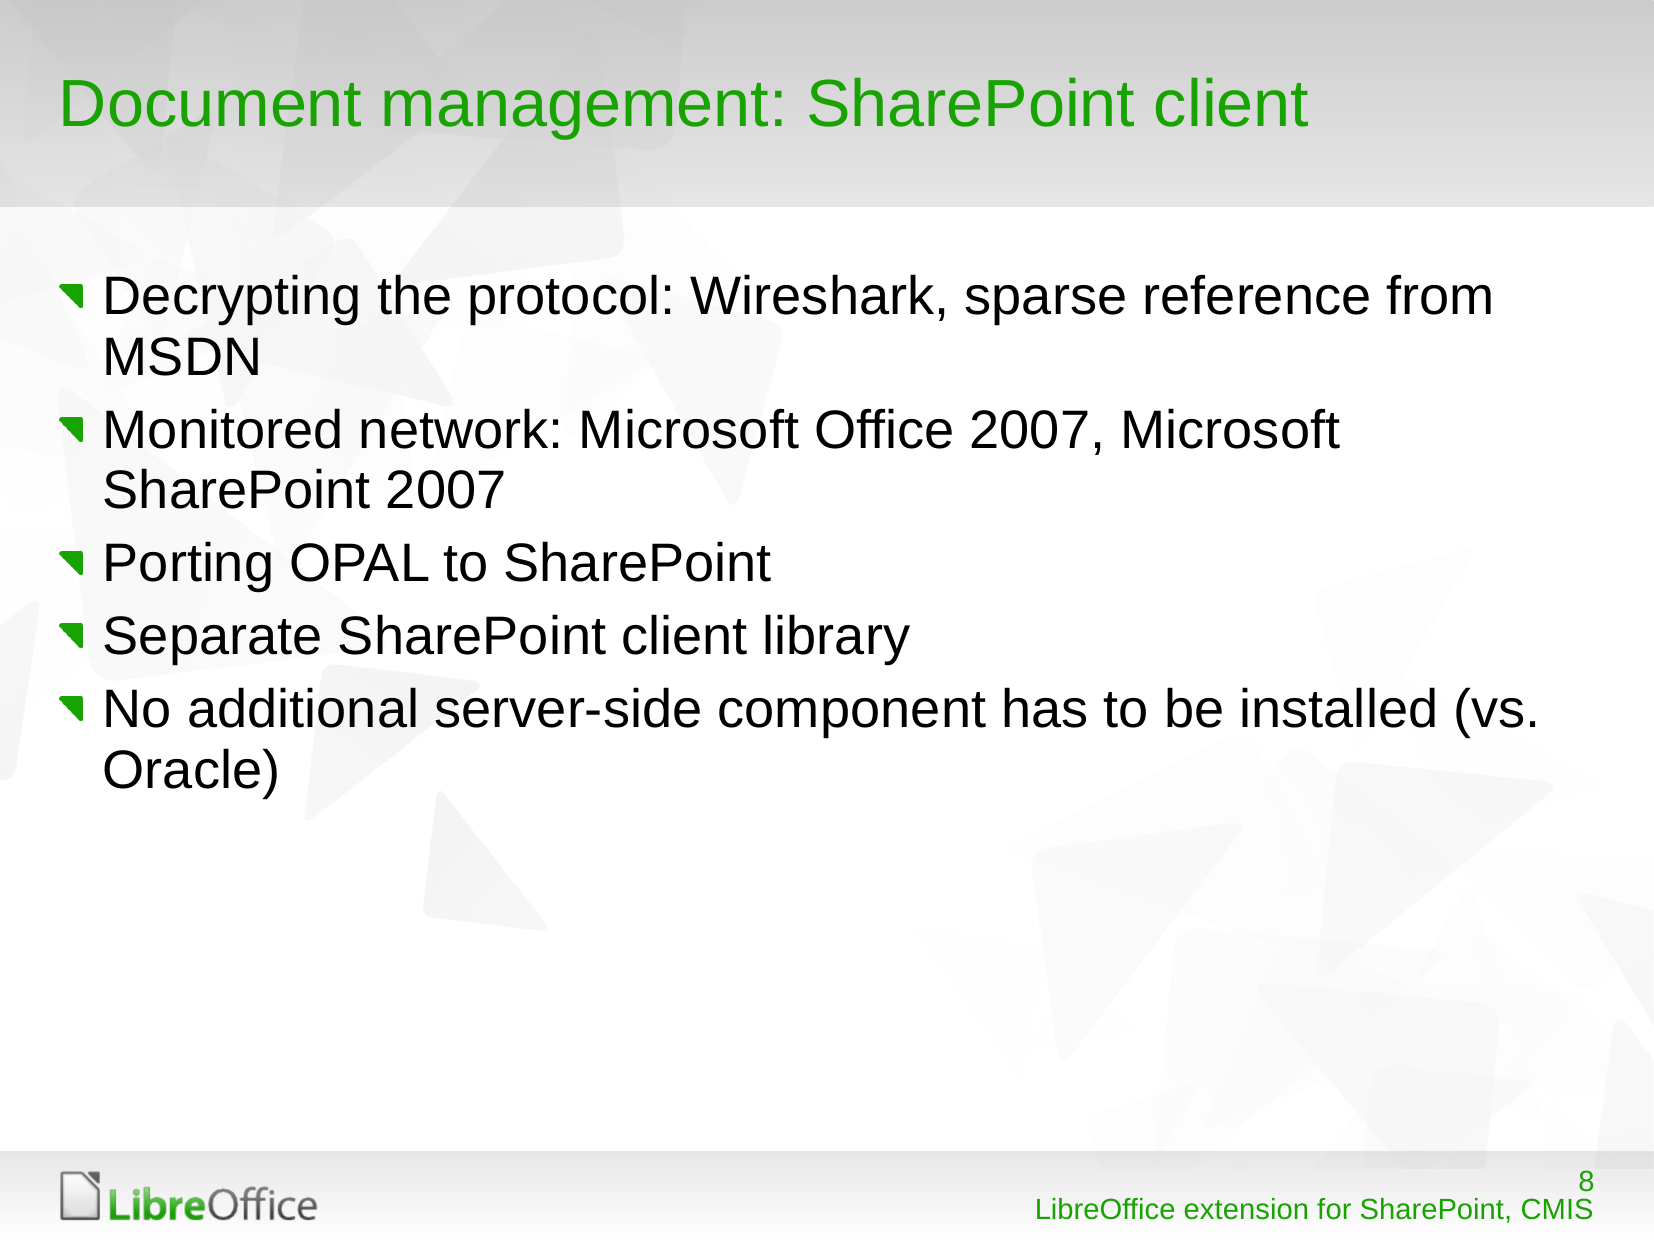

# Document management: SharePoint client
Decrypting the protocol: Wireshark, sparse reference from MSDN
Monitored network: Microsoft Office 2007, Microsoft SharePoint 2007
Porting OPAL to SharePoint
Separate SharePoint client library
No additional server-side component has to be installed (vs. Oracle)
8
LibreOffice extension for SharePoint, CMIS